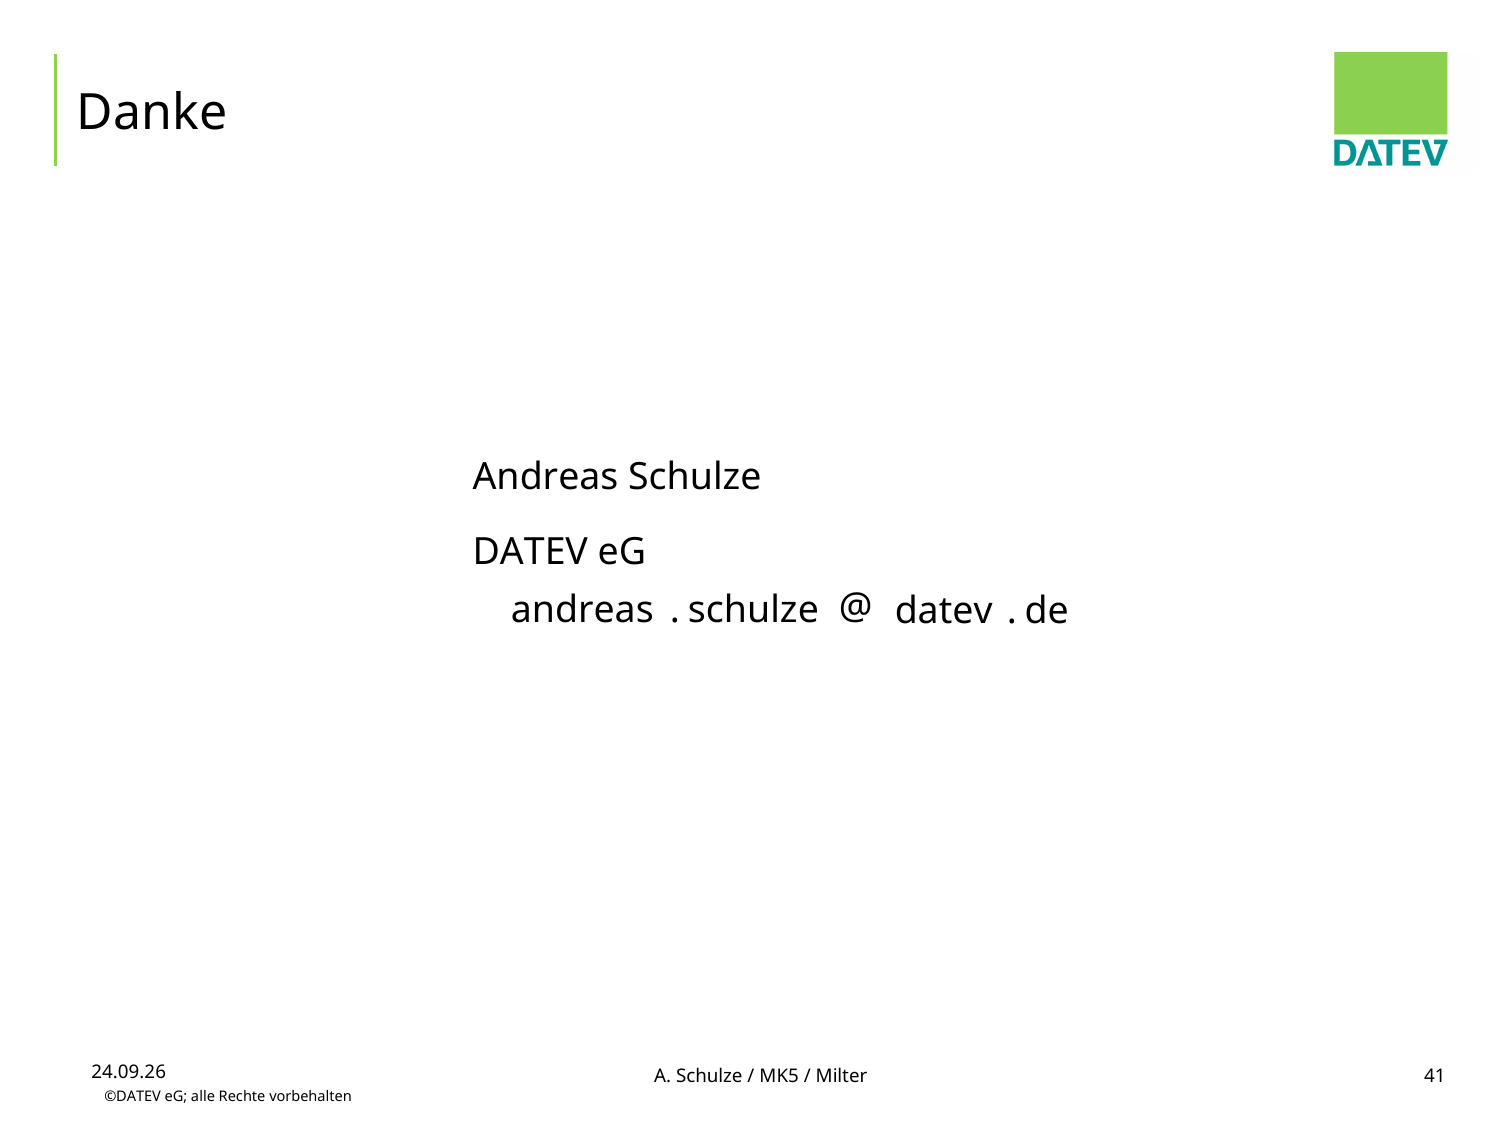

# Danke
Andreas Schulze
DATEV eG
@
andreas
.
schulze
.
de
datev
A. Schulze / MK5 / Milter
41